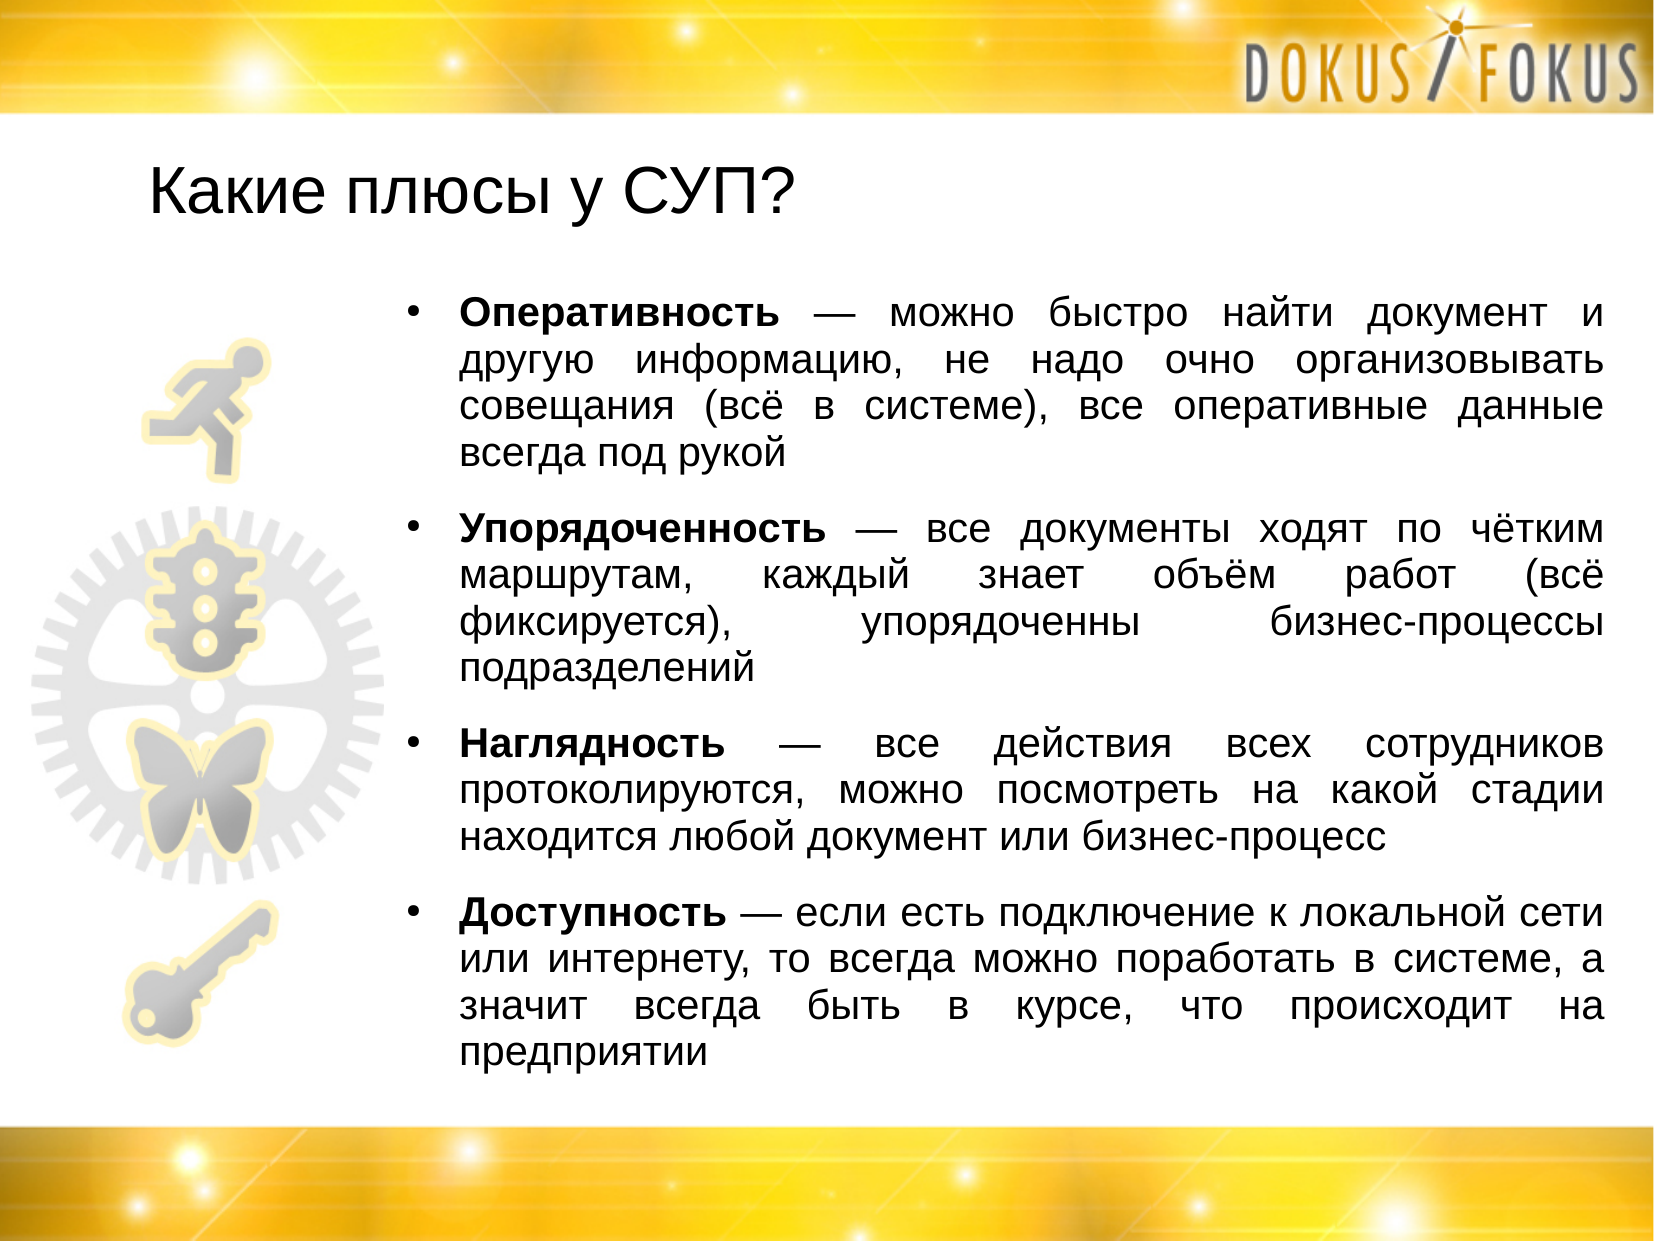

# Какие плюсы у СУП?
Оперативность — можно быстро найти документ и другую информацию, не надо очно организовывать совещания (всё в системе), все оперативные данные всегда под рукой
Упорядоченность — все документы ходят по чётким маршрутам, каждый знает объём работ (всё фиксируется), упорядоченны бизнес-процессы подразделений
Наглядность — все действия всех сотрудников протоколируются, можно посмотреть на какой стадии находится любой документ или бизнес-процесс
Доступность — если есть подключение к локальной сети или интернету, то всегда можно поработать в системе, а значит всегда быть в курсе, что происходит на предприятии